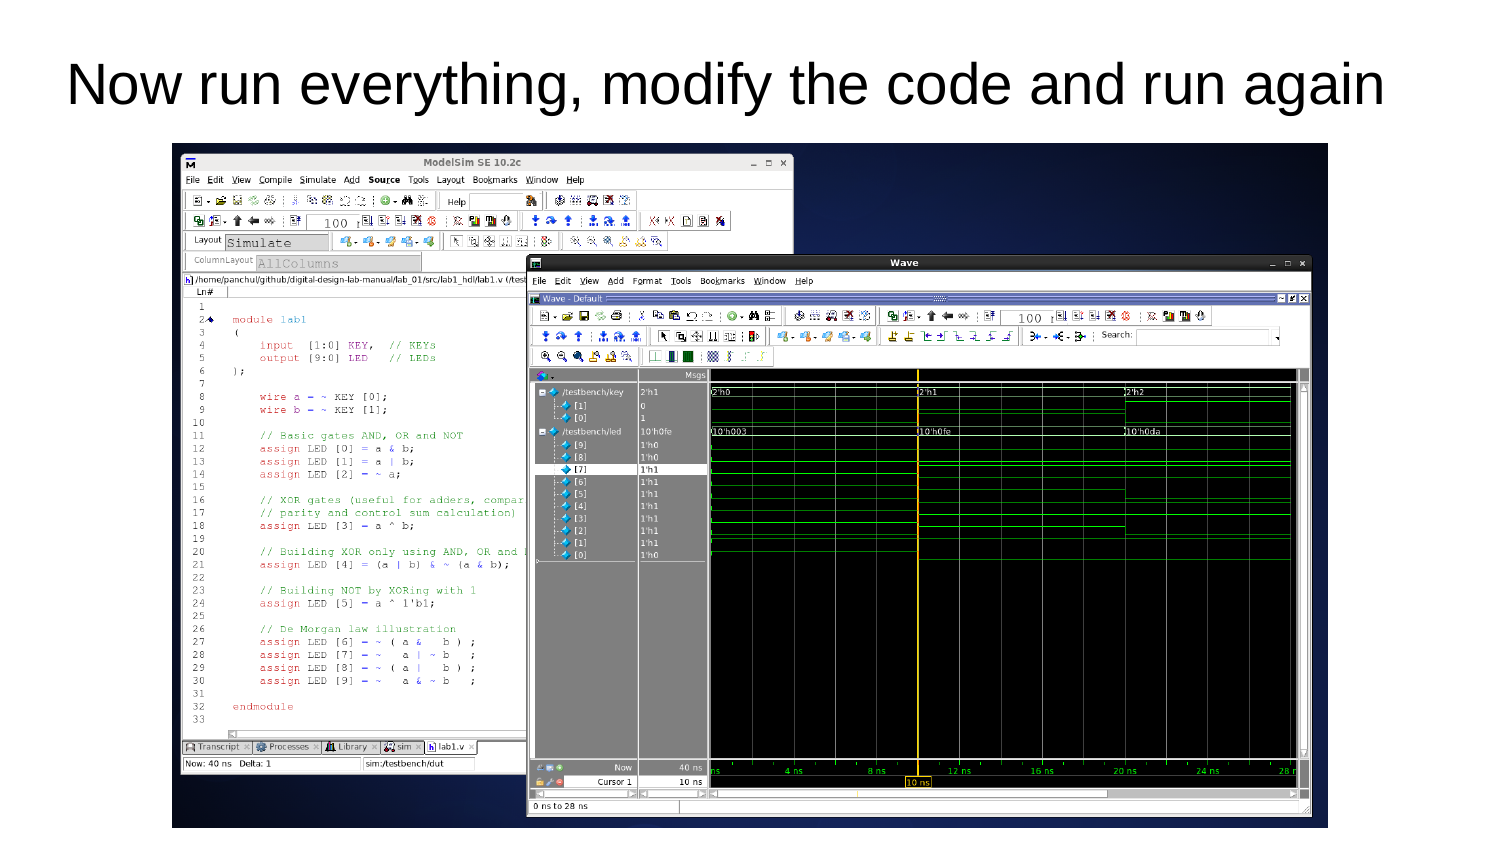

# Now run everything, modify the code and run again